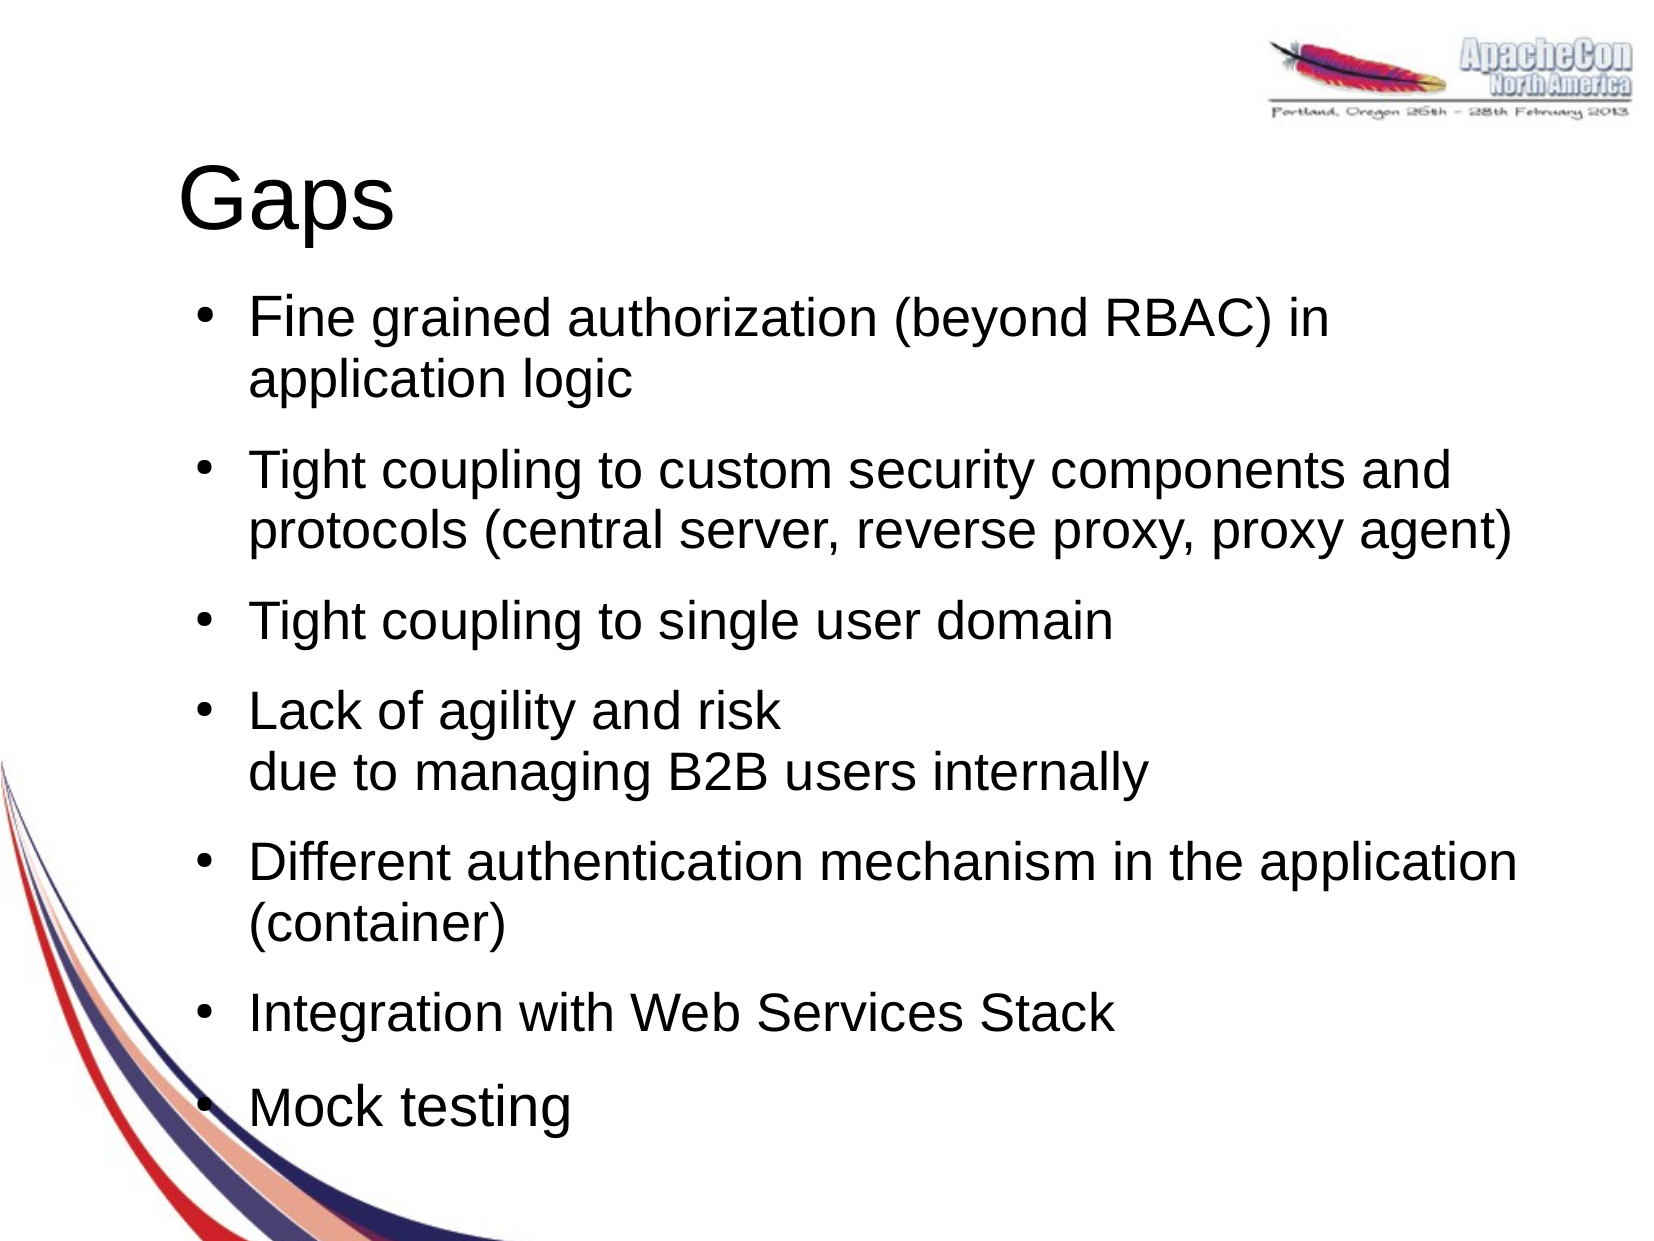

# Gaps
Fine grained authorization (beyond RBAC) in application logic
Tight coupling to custom security components and protocols (central server, reverse proxy, proxy agent)
Tight coupling to single user domain
Lack of agility and risk
due to managing B2B users internally
Different authentication mechanism in the application (container)
Integration with Web Services Stack
Mock testing